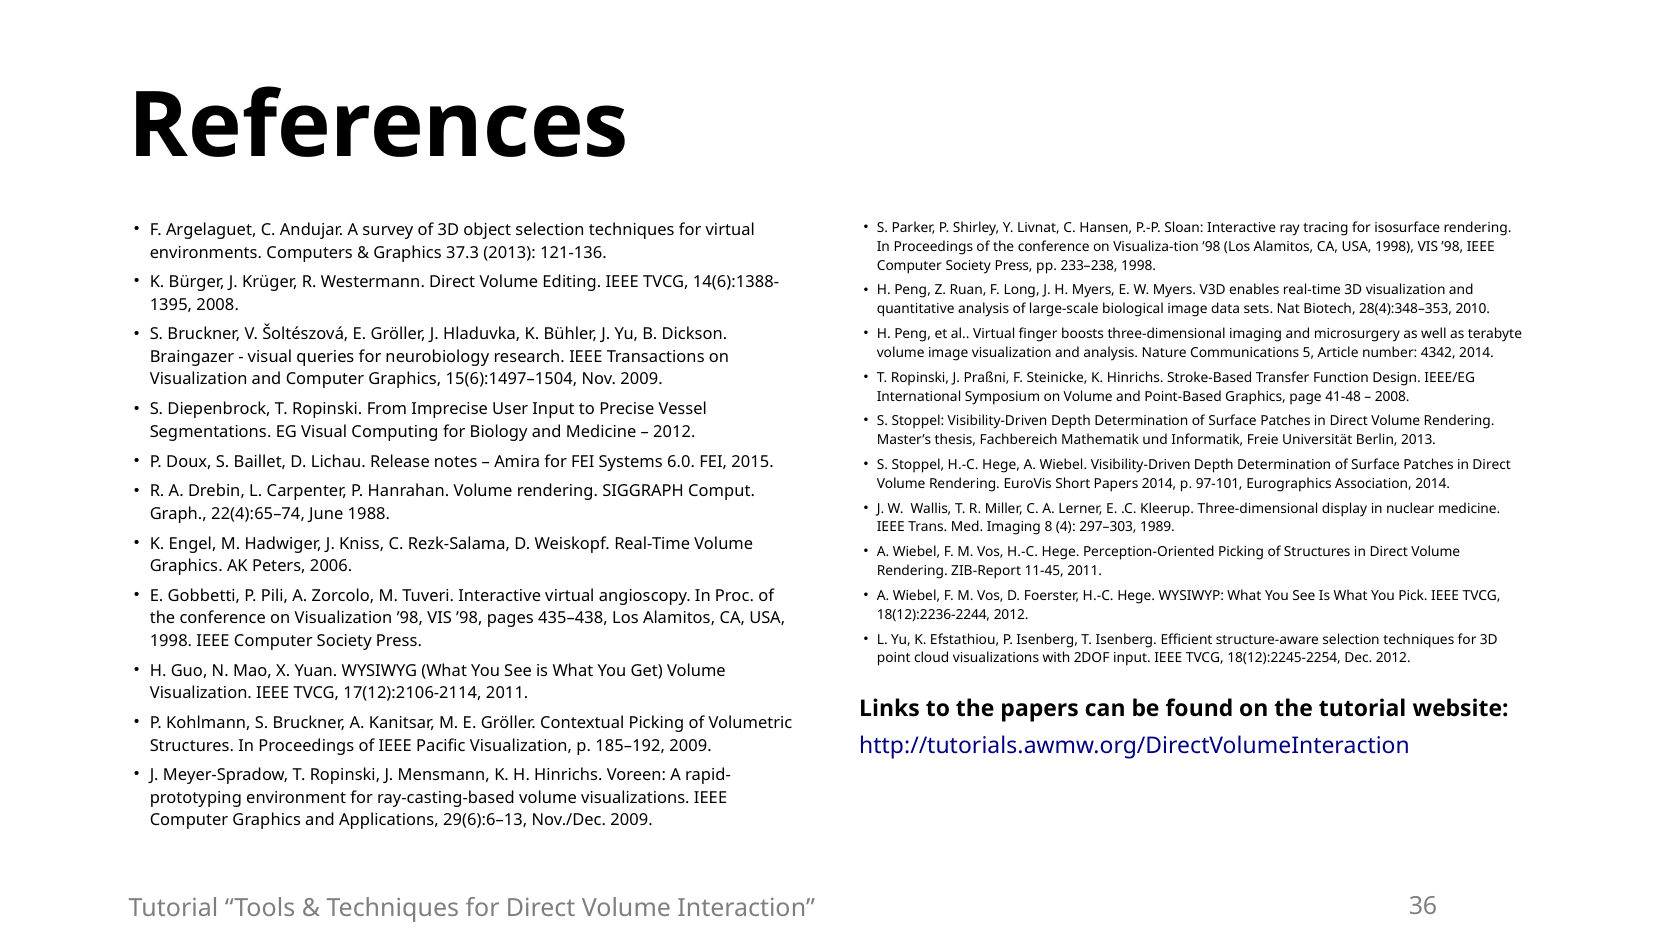

# References
F. Argelaguet, C. Andujar. A survey of 3D object selection techniques for virtual environments. Computers & Graphics 37.3 (2013): 121-136.
K. Bürger, J. Krüger, R. Westermann. Direct Volume Editing. IEEE TVCG, 14(6):1388-1395, 2008.
S. Bruckner, V. Šoltészová, E. Gröller, J. Hladuvka, K. Bühler, J. Yu, B. Dickson. Braingazer - visual queries for neurobiology research. IEEE Transactions on Visualization and Computer Graphics, 15(6):1497–1504, Nov. 2009.
S. Diepenbrock, T. Ropinski. From Imprecise User Input to Precise Vessel Segmentations. EG Visual Computing for Biology and Medicine – 2012.
P. Doux, S. Baillet, D. Lichau. Release notes – Amira for FEI Systems 6.0. FEI, 2015.
R. A. Drebin, L. Carpenter, P. Hanrahan. Volume rendering. SIGGRAPH Comput. Graph., 22(4):65–74, June 1988.
K. Engel, M. Hadwiger, J. Kniss, C. Rezk-Salama, D. Weiskopf. Real-Time Volume Graphics. AK Peters, 2006.
E. Gobbetti, P. Pili, A. Zorcolo, M. Tuveri. Interactive virtual angioscopy. In Proc. of the conference on Visualization ’98, VIS ’98, pages 435–438, Los Alamitos, CA, USA, 1998. IEEE Computer Society Press.
H. Guo, N. Mao, X. Yuan. WYSIWYG (What You See is What You Get) Volume Visualization. IEEE TVCG, 17(12):2106-2114, 2011.
P. Kohlmann, S. Bruckner, A. Kanitsar, M. E. Gröller. Contextual Picking of Volumetric Structures. In Proceedings of IEEE Pacific Visualization, p. 185–192, 2009.
J. Meyer-Spradow, T. Ropinski, J. Mensmann, K. H. Hinrichs. Voreen: A rapid-prototyping environment for ray-casting-based volume visualizations. IEEE Computer Graphics and Applications, 29(6):6–13, Nov./Dec. 2009.
S. Parker, P. Shirley, Y. Livnat, C. Hansen, P.-P. Sloan: Interactive ray tracing for isosurface rendering. In Proceedings of the conference on Visualiza-tion ’98 (Los Alamitos, CA, USA, 1998), VIS ’98, IEEE Computer Society Press, pp. 233–238, 1998.
H. Peng, Z. Ruan, F. Long, J. H. Myers, E. W. Myers. V3D enables real-time 3D visualization and quantitative analysis of large-scale biological image data sets. Nat Biotech, 28(4):348–353, 2010.
H. Peng, et al.. Virtual finger boosts three-dimensional imaging and microsurgery as well as terabyte volume image visualization and analysis. Nature Communications 5, Article number: 4342, 2014.
T. Ropinski, J. Praßni, F. Steinicke, K. Hinrichs. Stroke-Based Transfer Function Design. IEEE/EG International Symposium on Volume and Point-Based Graphics, page 41-48 – 2008.
S. Stoppel: Visibility-Driven Depth Determination of Surface Patches in Direct Volume Rendering. Master’s thesis, Fachbereich Mathematik und Informatik, Freie Universität Berlin, 2013.
S. Stoppel, H.-C. Hege, A. Wiebel. Visibility-Driven Depth Determination of Surface Patches in Direct Volume Rendering. EuroVis Short Papers 2014, p. 97-101, Eurographics Association, 2014.
J. W. Wallis, T. R. Miller, C. A. Lerner, E. .C. Kleerup. Three-dimensional display in nuclear medicine. IEEE Trans. Med. Imaging 8 (4): 297–303, 1989.
A. Wiebel, F. M. Vos, H.-C. Hege. Perception-Oriented Picking of Structures in Direct Volume Rendering. ZIB-Report 11-45, 2011.
A. Wiebel, F. M. Vos, D. Foerster, H.-C. Hege. WYSIWYP: What You See Is What You Pick. IEEE TVCG, 18(12):2236-2244, 2012.
L. Yu, K. Efstathiou, P. Isenberg, T. Isenberg. Efficient structure-aware selection techniques for 3D point cloud visualizations with 2DOF input. IEEE TVCG, 18(12):2245-2254, Dec. 2012.
Links to the papers can be found on the tutorial website:
http://tutorials.awmw.org/DirectVolumeInteraction
36
Alexander Wiebel - Vortrag Fachhochschule Flensburg
2011-06-27